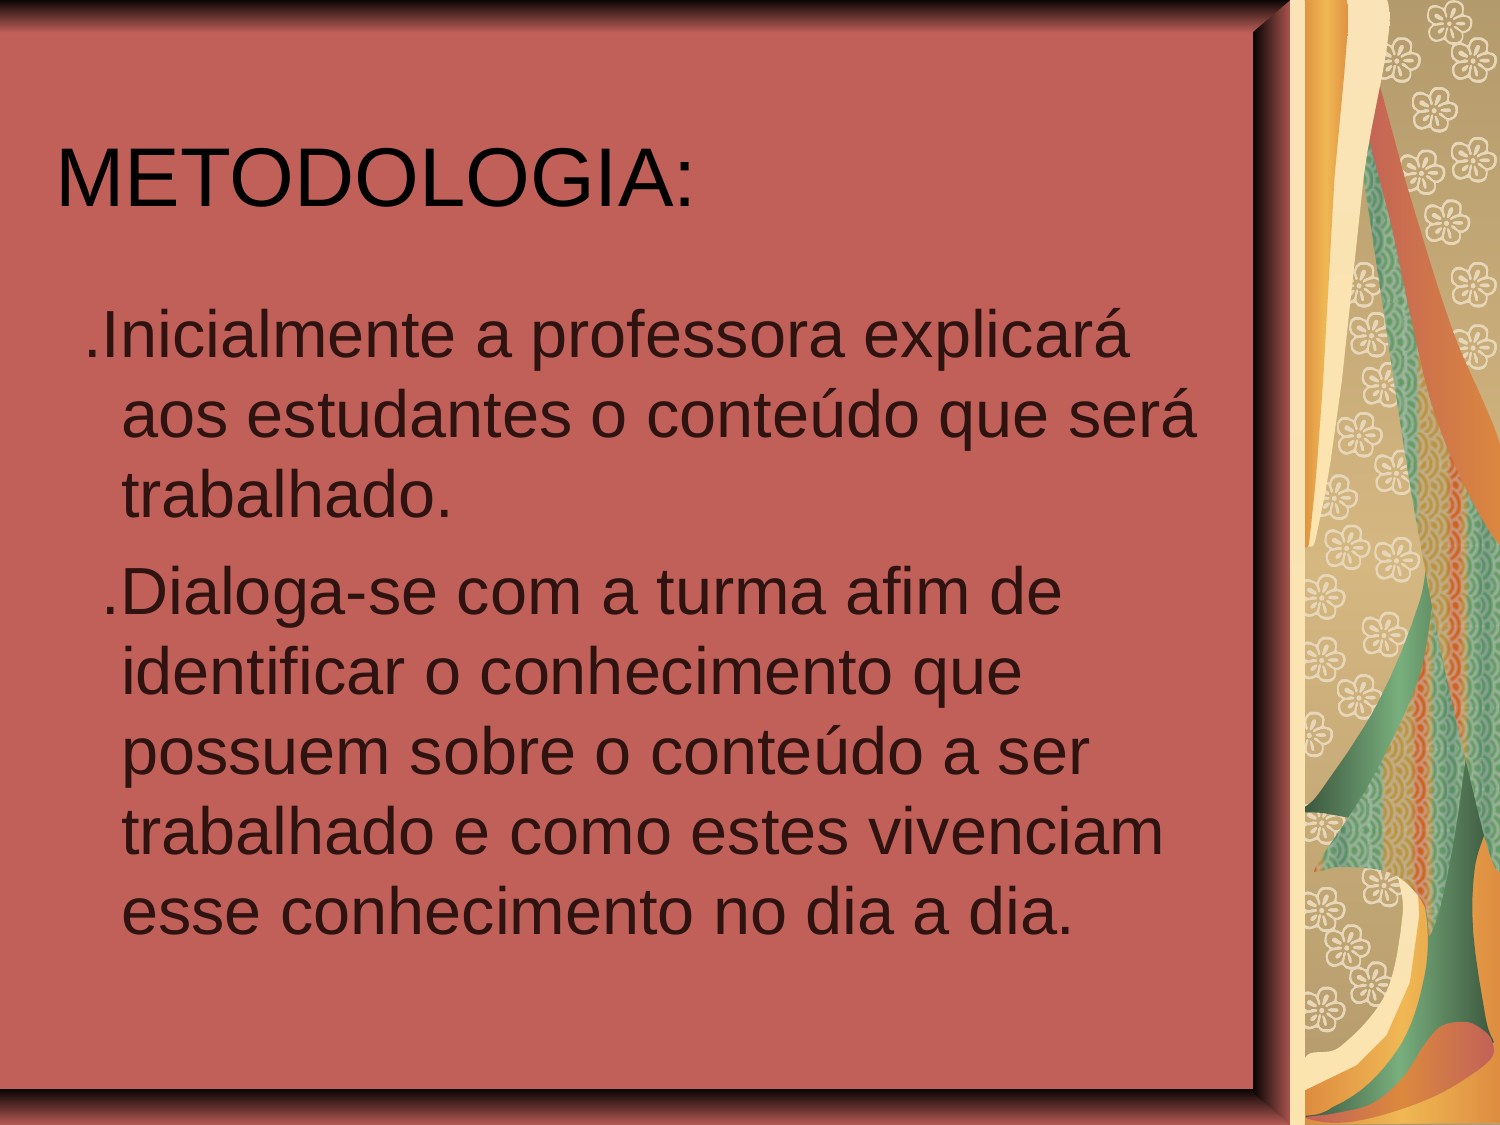

# METODOLOGIA:
 .Inicialmente a professora explicará aos estudantes o conteúdo que será trabalhado.
 .Dialoga-se com a turma afim de identificar o conhecimento que possuem sobre o conteúdo a ser trabalhado e como estes vivenciam esse conhecimento no dia a dia.